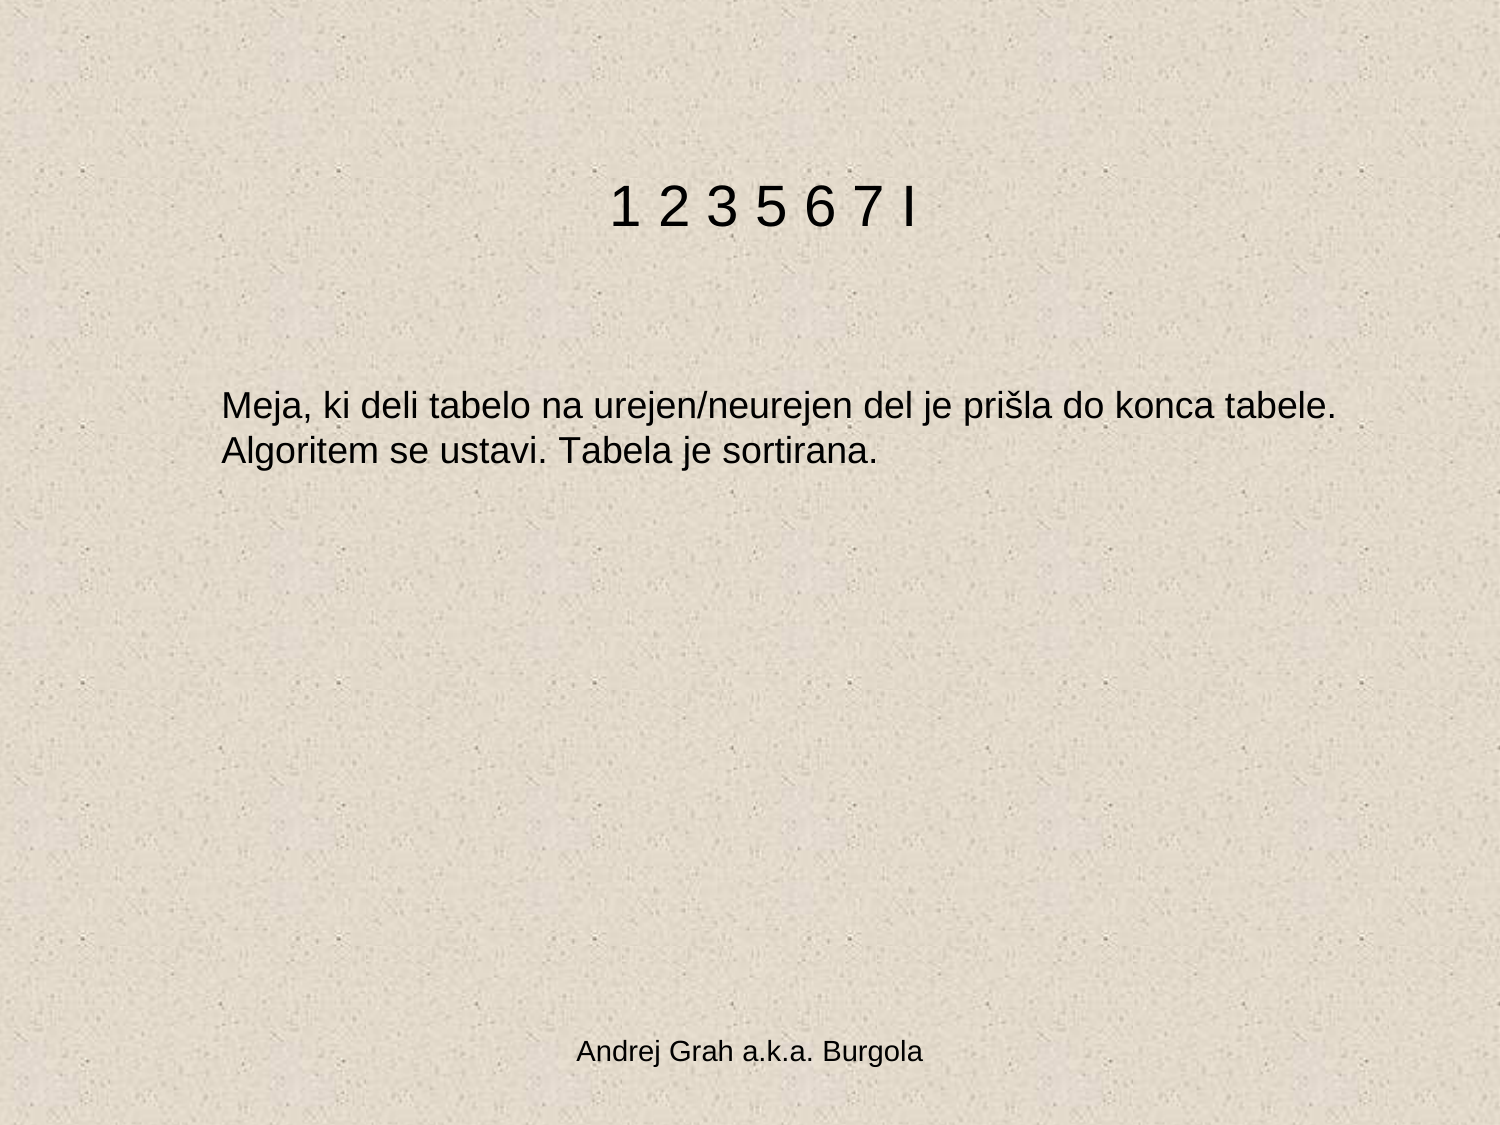

1 2 3 5 6 7 I
Meja, ki deli tabelo na urejen/neurejen del je prišla do konca tabele. Algoritem se ustavi. Tabela je sortirana.
Andrej Grah a.k.a. Burgola